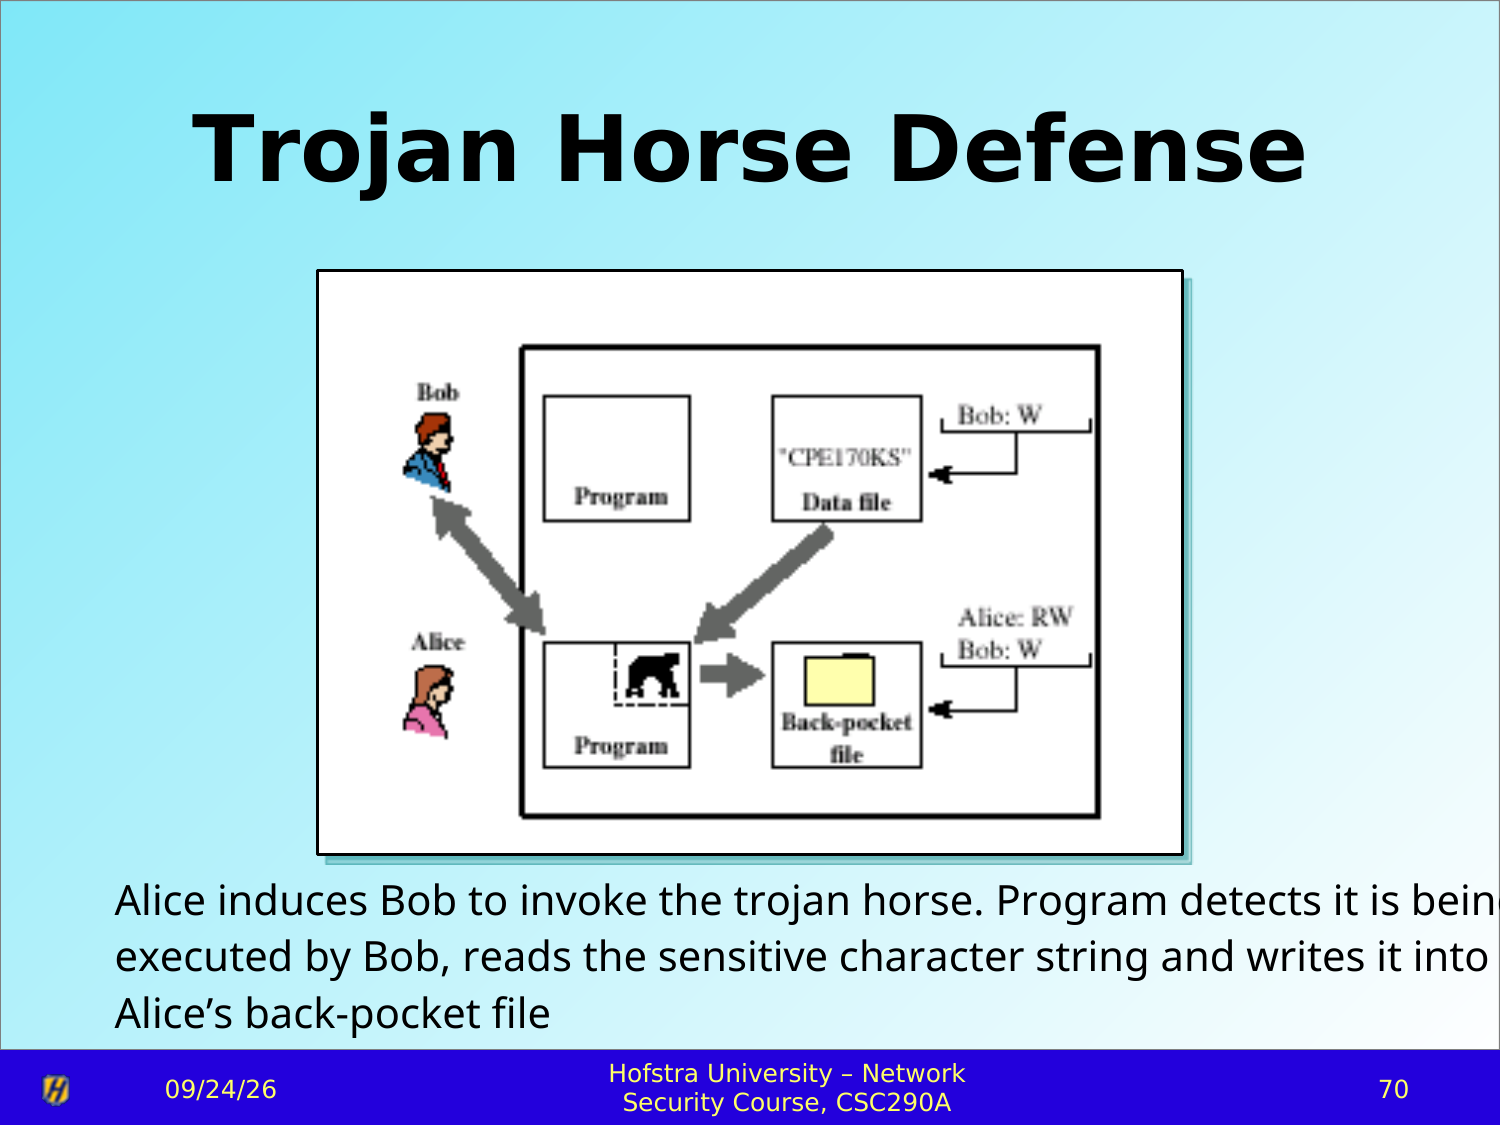

# Trojan Horse Defense
Alice induces Bob to invoke the trojan horse. Program detects it is being
executed by Bob, reads the sensitive character string and writes it into
Alice’s back-pocket file
70